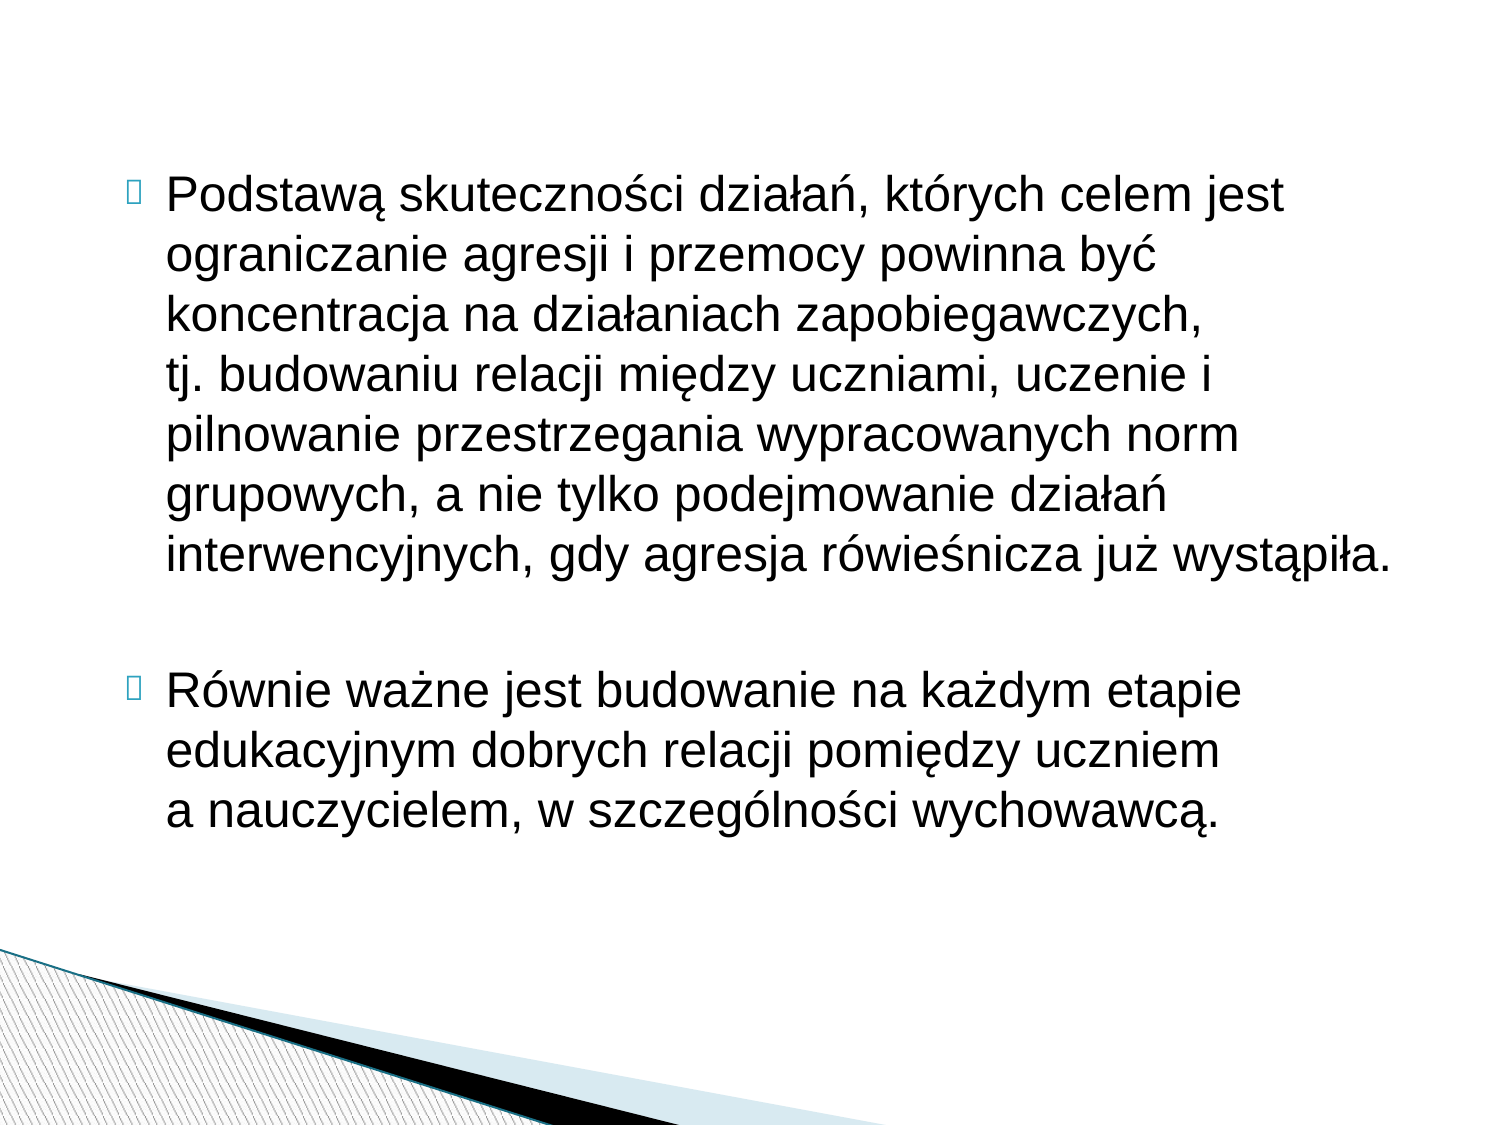

# Podstawą skuteczności działań, których celem jest ograniczanie agresji i przemocy powinna być koncentracja na działaniach zapobiegawczych, tj. budowaniu relacji między uczniami, uczenie i pilnowanie przestrzegania wypracowanych norm grupowych, a nie tylko podejmowanie działań interwencyjnych, gdy agresja rówieśnicza już wystąpiła.
Równie ważne jest budowanie na każdym etapie edukacyjnym dobrych relacji pomiędzy uczniem
a nauczycielem, w szczególności wychowawcą.